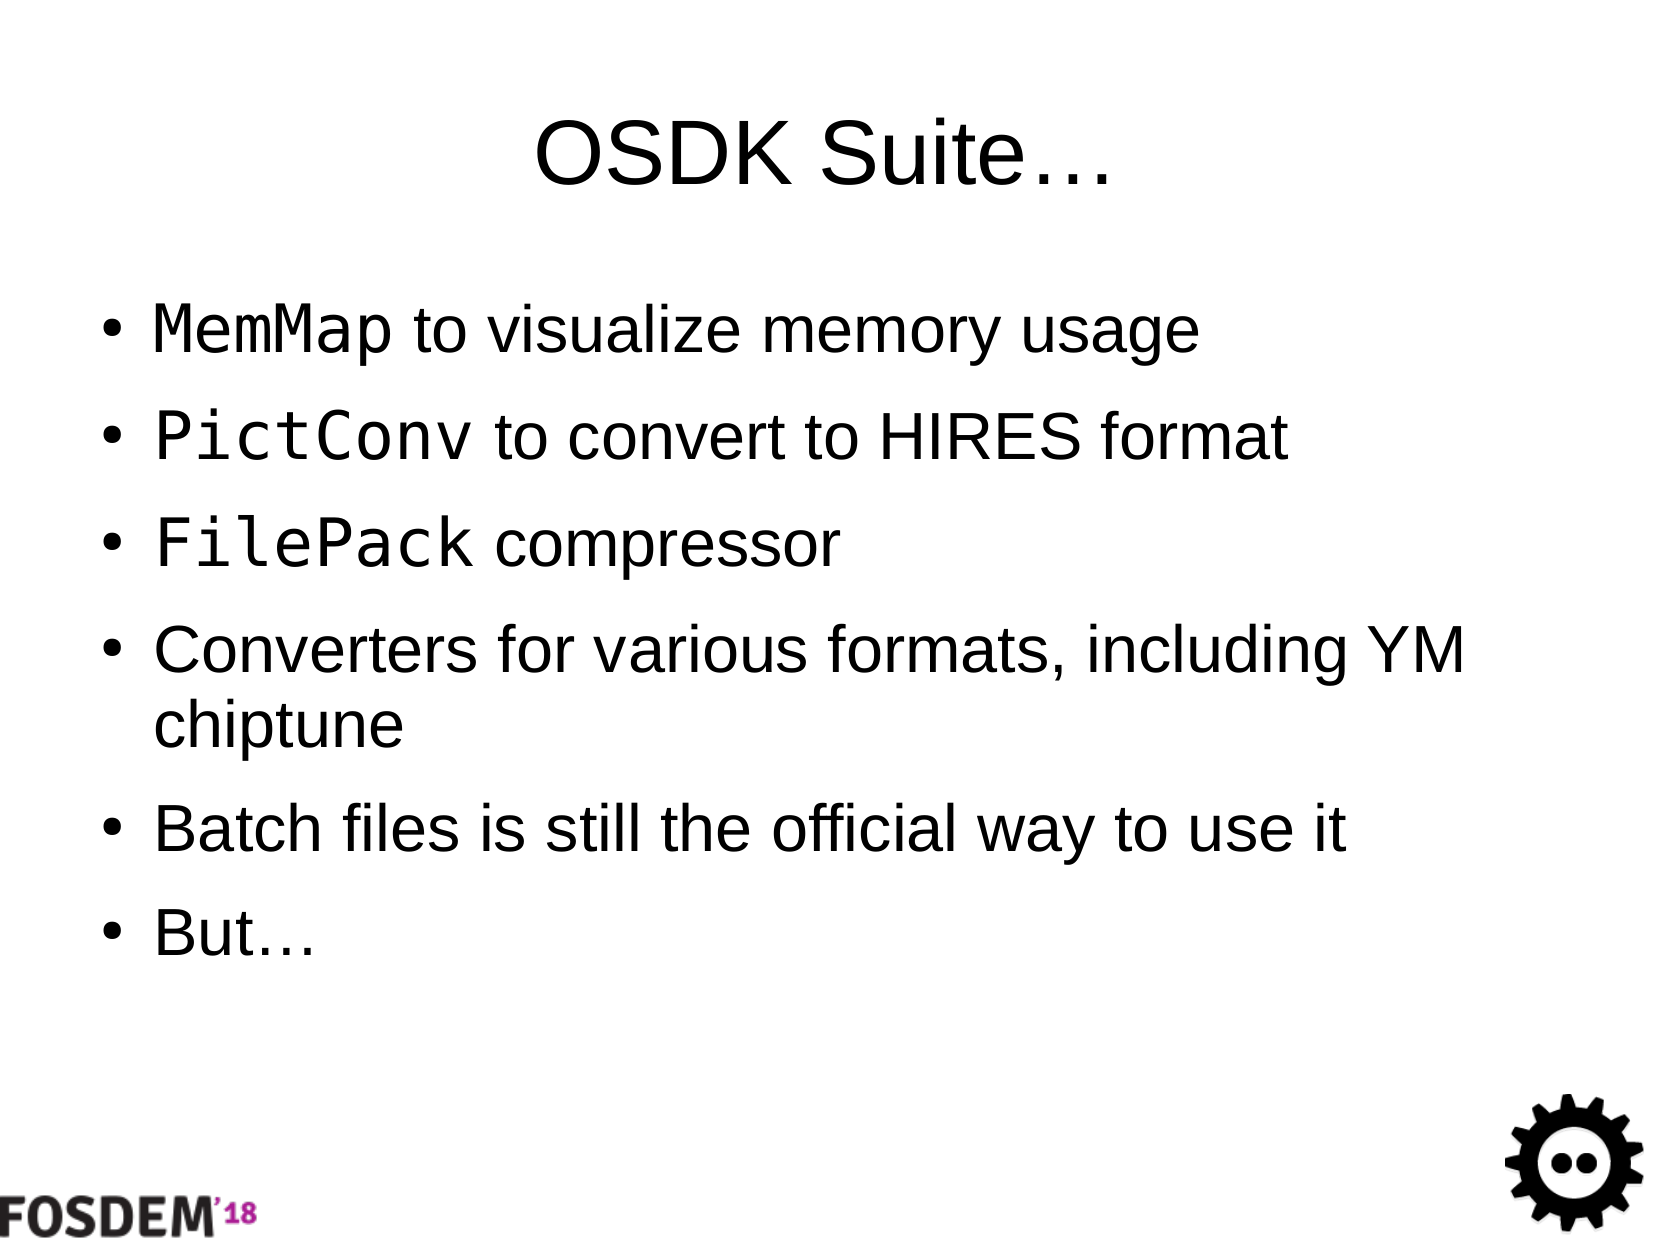

# OSDK Suite…
MemMap to visualize memory usage
PictConv to convert to HIRES format
FilePack compressor
Converters for various formats, including YM chiptune
Batch files is still the official way to use it
But…